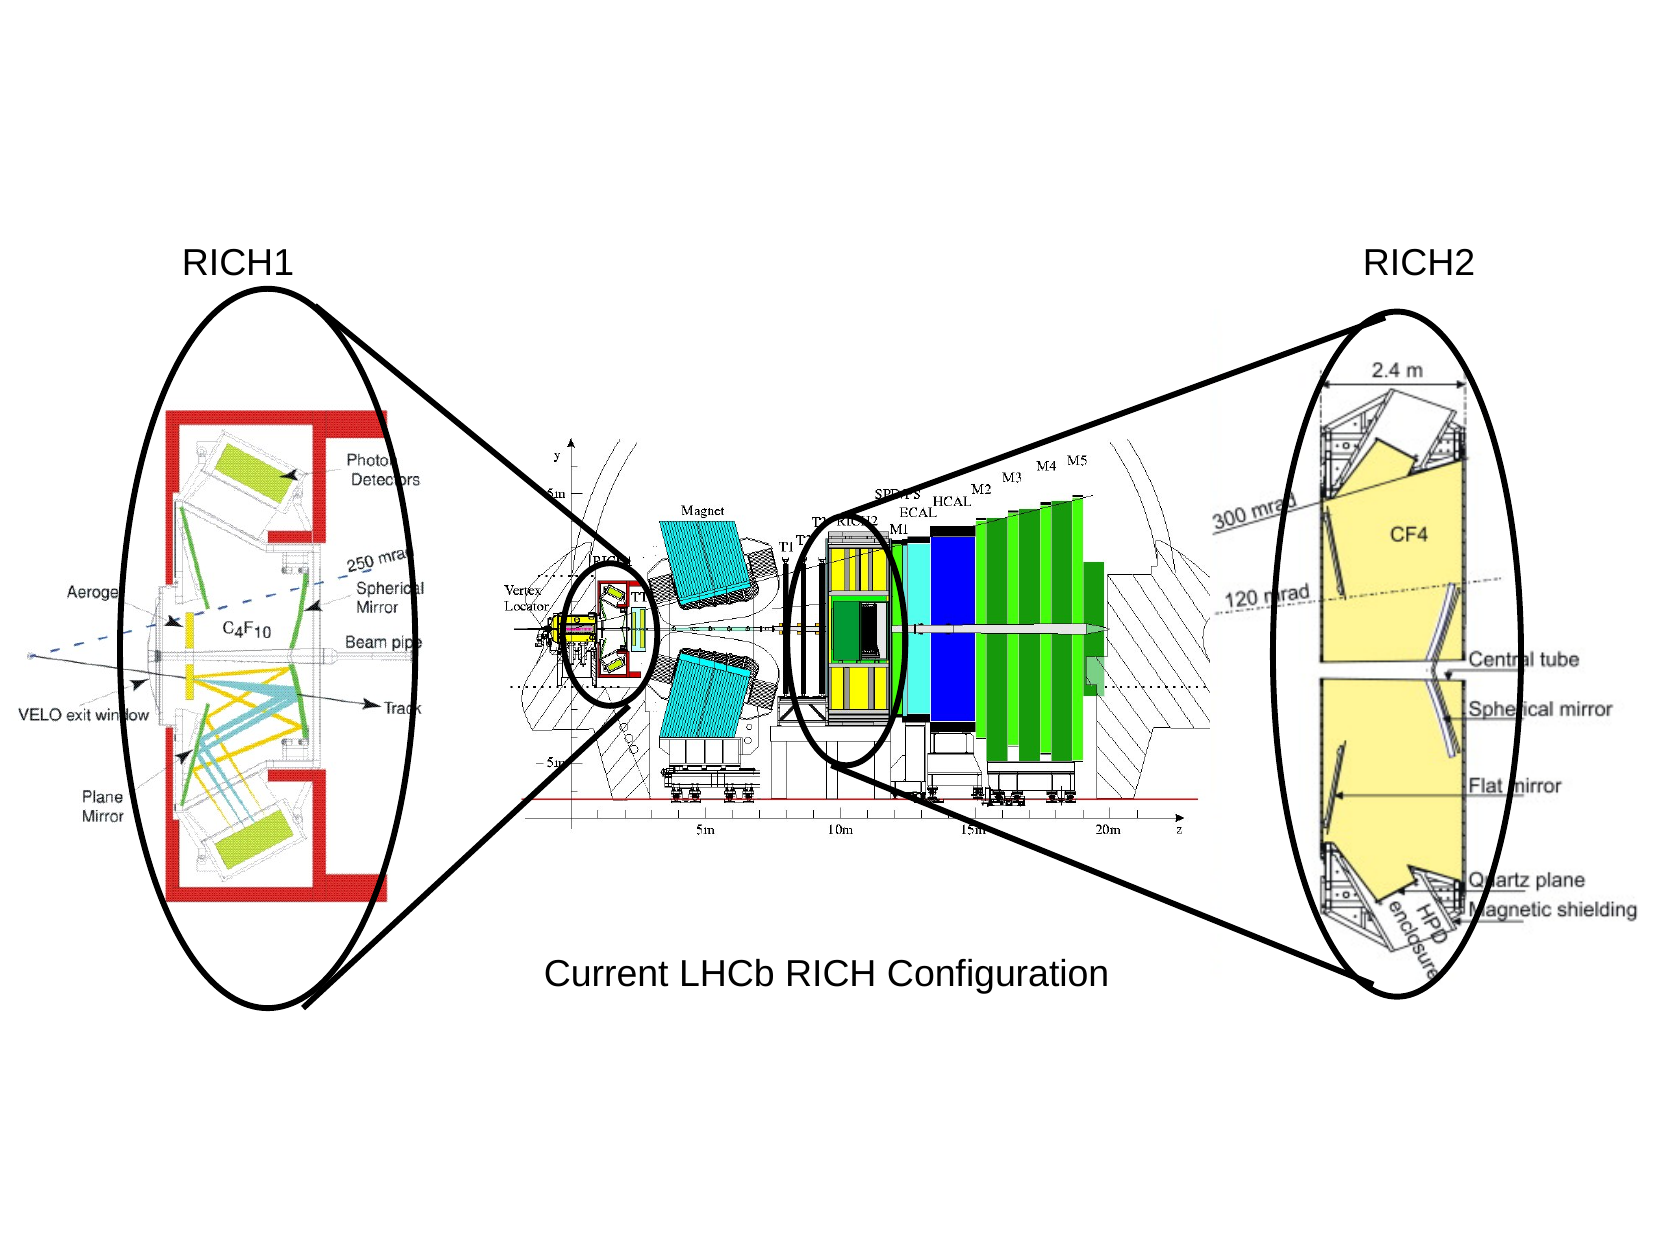

# LHCb RICH Upgrade
RICH1
RICH2
Current LHCb RICH Configuration